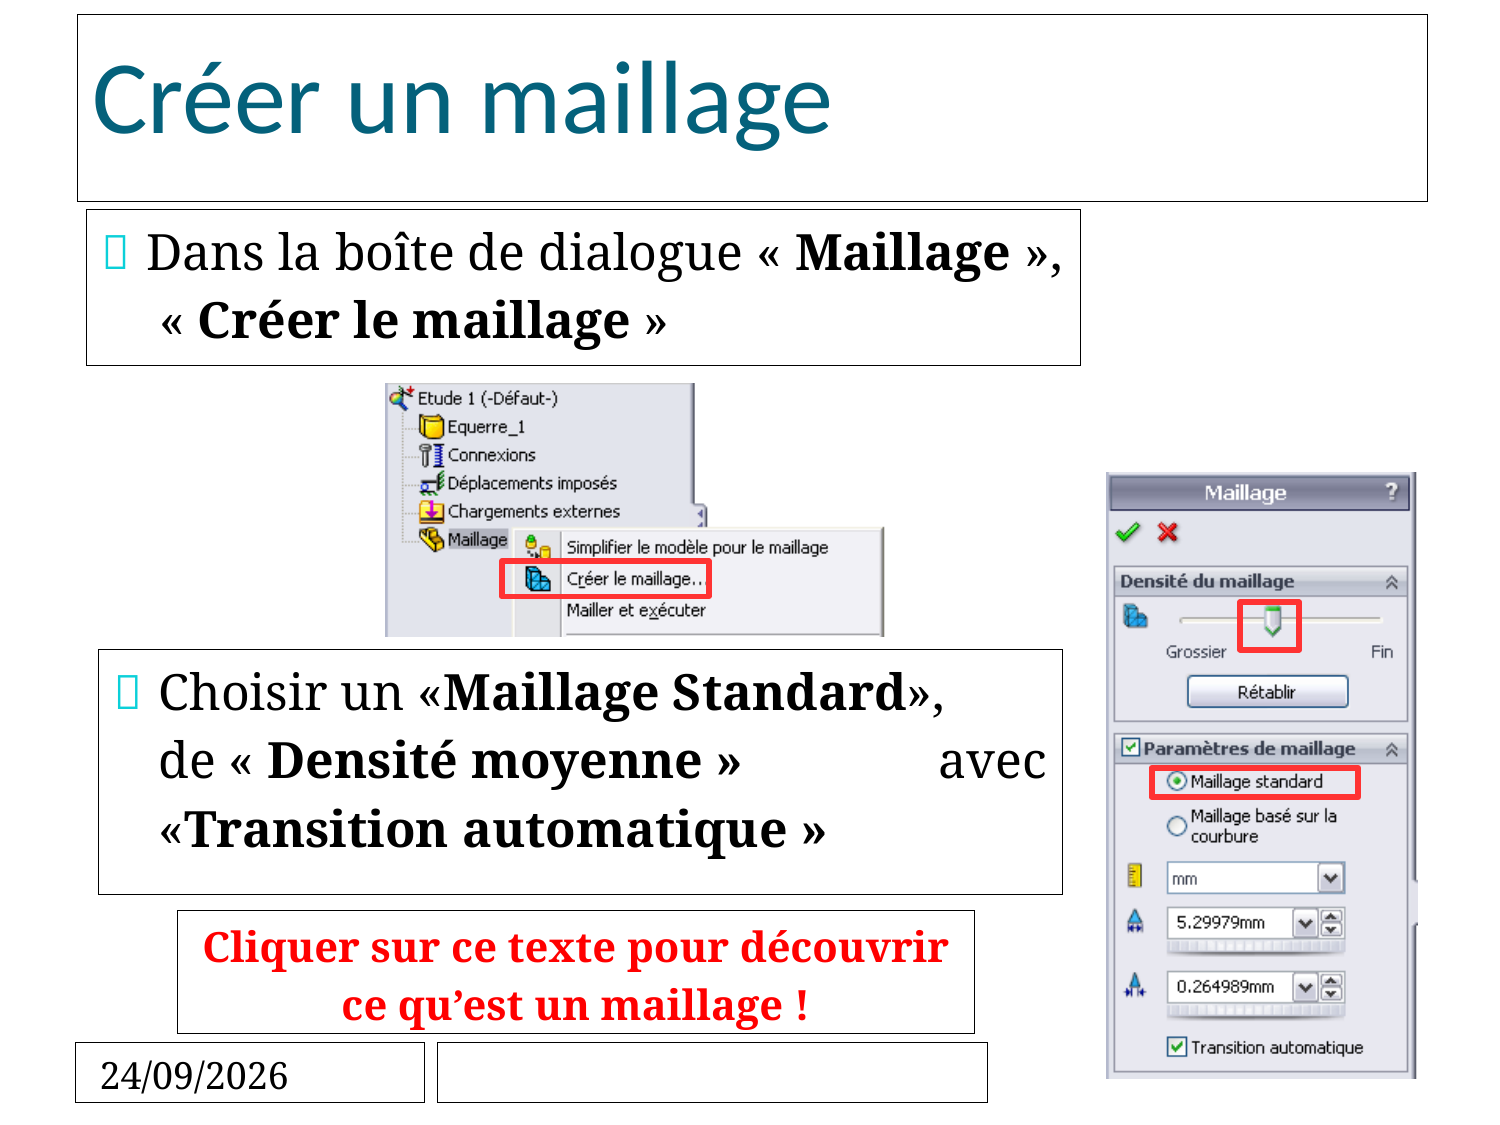

# Créer un maillage
Dans la boîte de dialogue « Maillage », « Créer le maillage »
Choisir un «Maillage Standard», de « Densité moyenne »   avec «Transition automatique »
Cliquer sur ce texte pour découvrir ce qu’est un maillage !